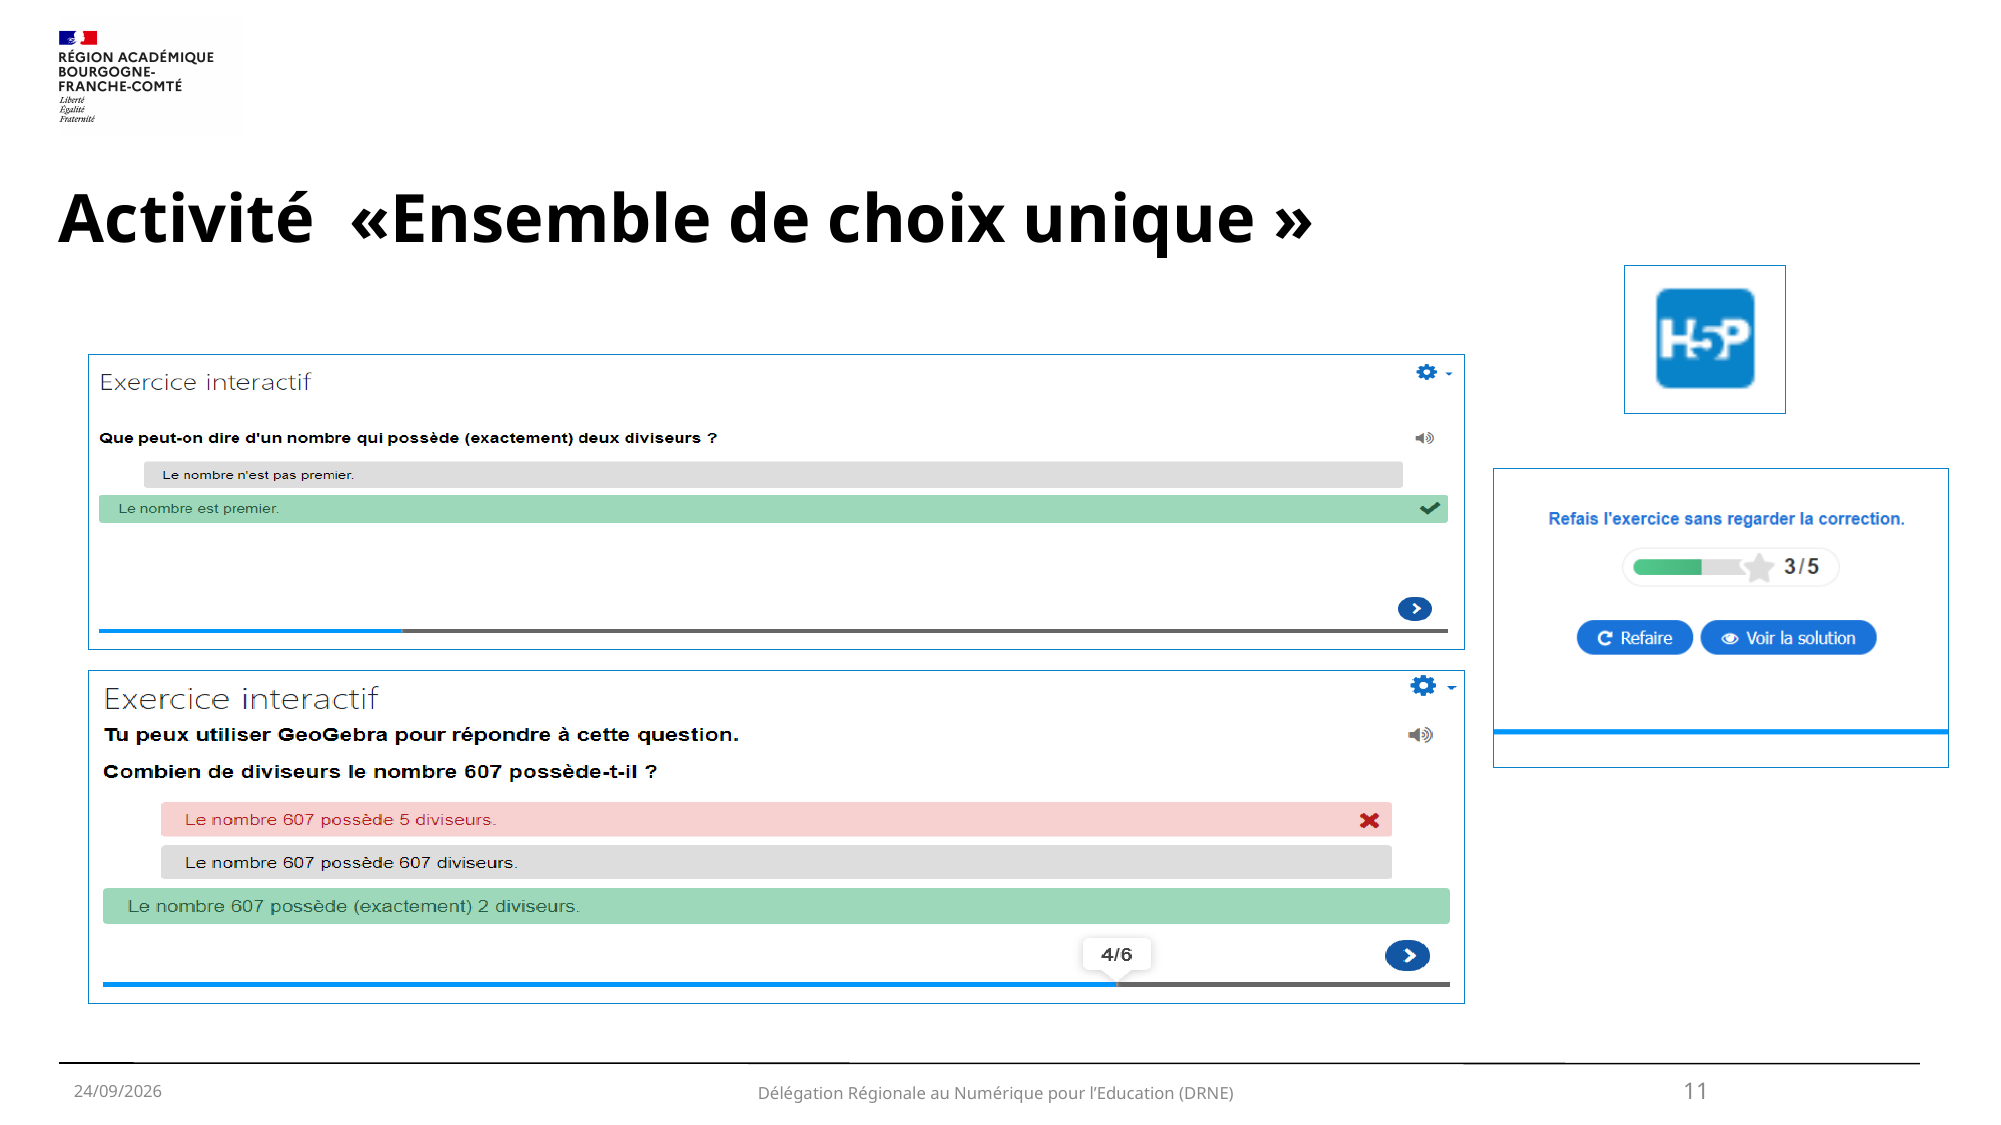

# Activité «Ensemble de choix unique »
Délégation Régionale au Numérique pour l’Education (DRNE)